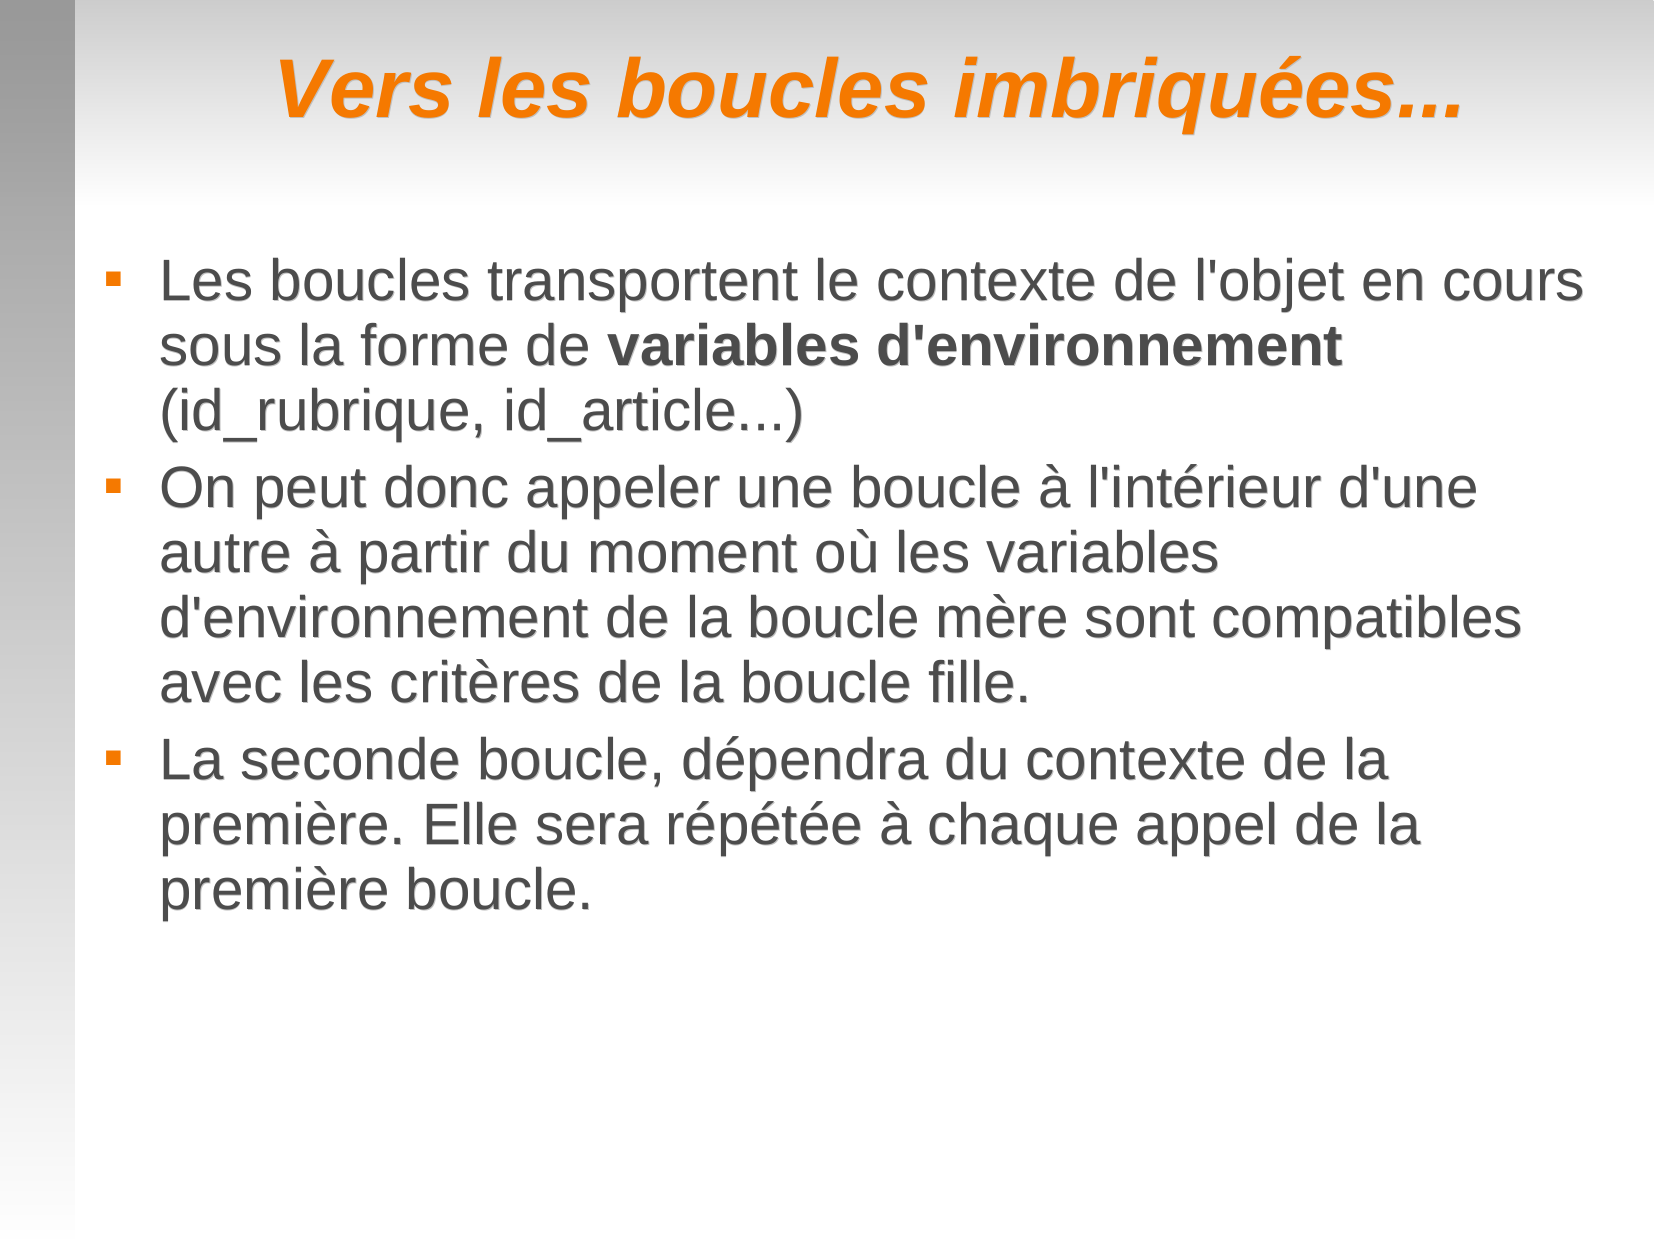

Vers les boucles imbriquées...
# Les boucles transportent le contexte de l'objet en cours sous la forme de variables d'environnement (id_rubrique, id_article...)
On peut donc appeler une boucle à l'intérieur d'une autre à partir du moment où les variables d'environnement de la boucle mère sont compatibles avec les critères de la boucle fille.
La seconde boucle, dépendra du contexte de la première. Elle sera répétée à chaque appel de la première boucle.